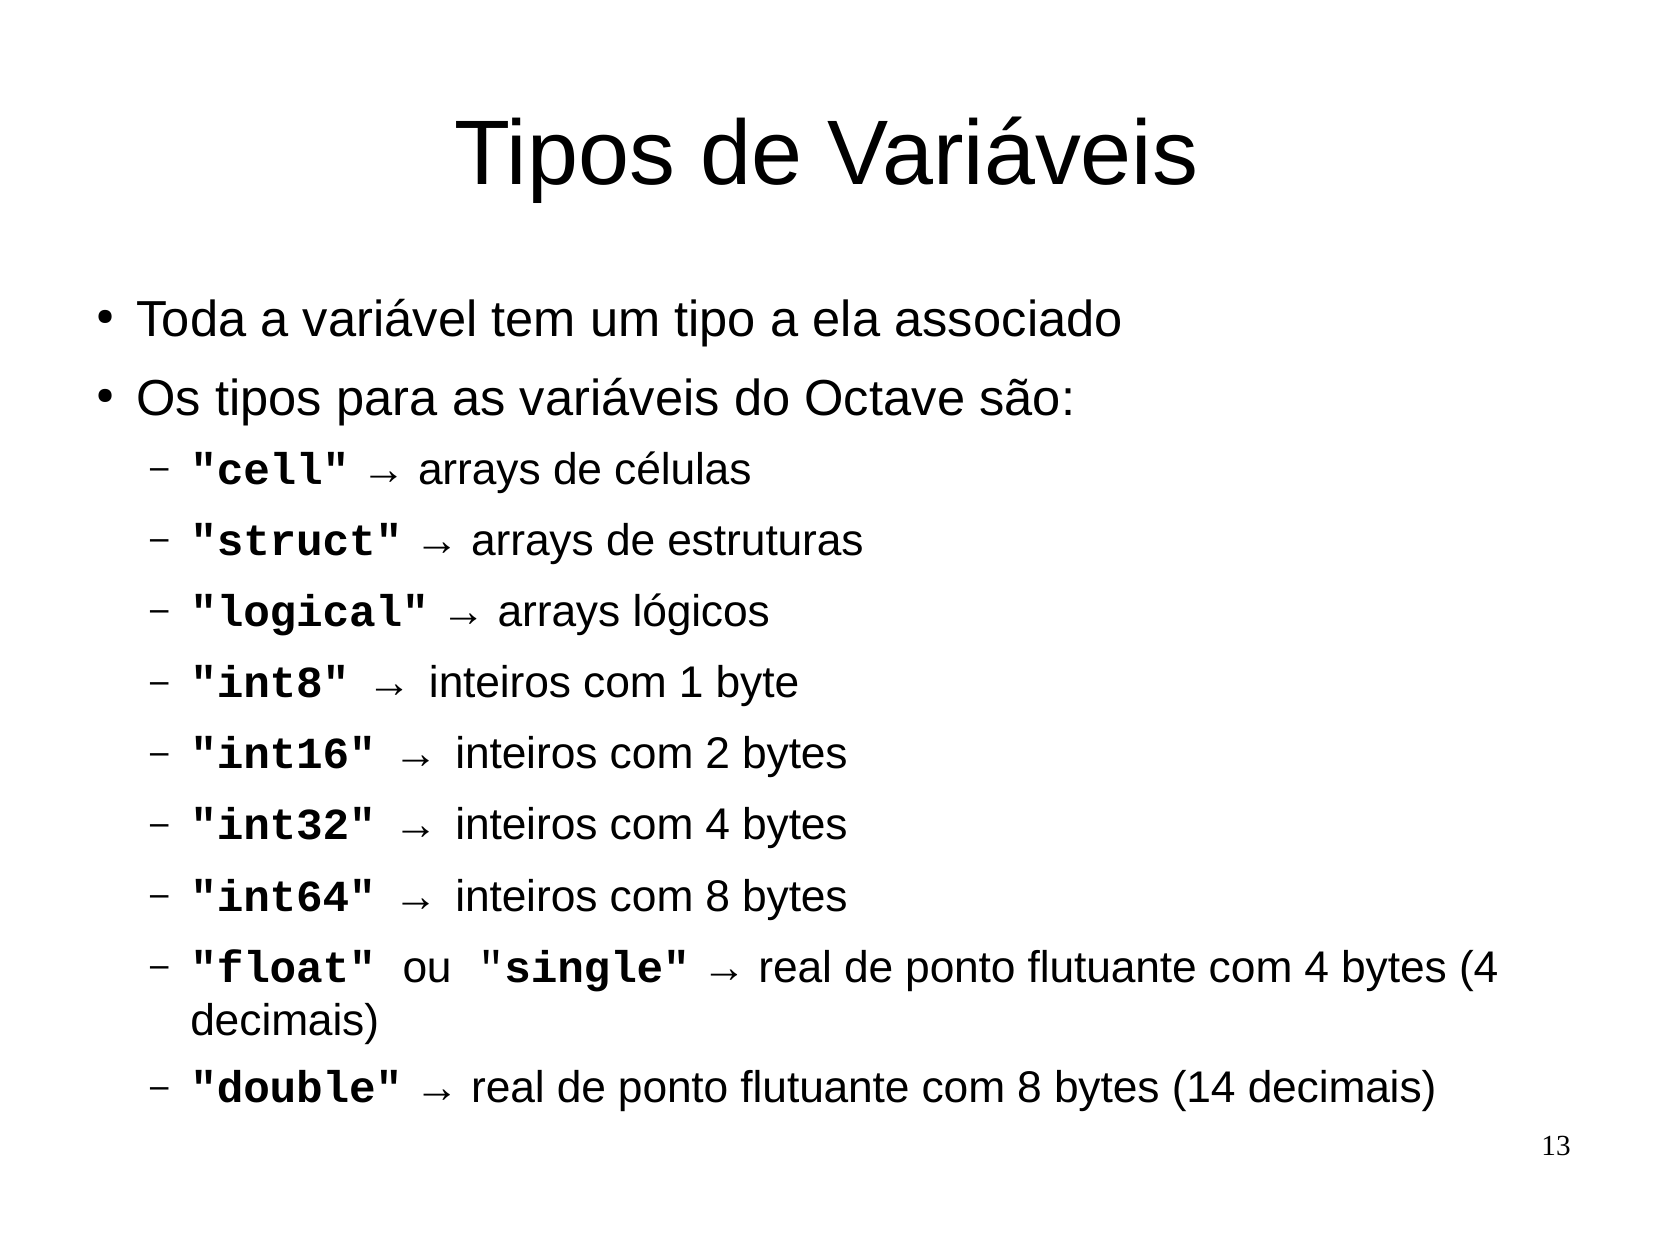

# Tipos de Variáveis
Toda a variável tem um tipo a ela associado
Os tipos para as variáveis do Octave são:
"cell" → arrays de células
"struct" → arrays de estruturas
"logical" → arrays lógicos
"int8" → inteiros com 1 byte
"int16" → inteiros com 2 bytes
"int32" → inteiros com 4 bytes
"int64" → inteiros com 8 bytes
"float" ou "single" → real de ponto flutuante com 4 bytes (4 decimais)
"double" → real de ponto flutuante com 8 bytes (14 decimais)
13